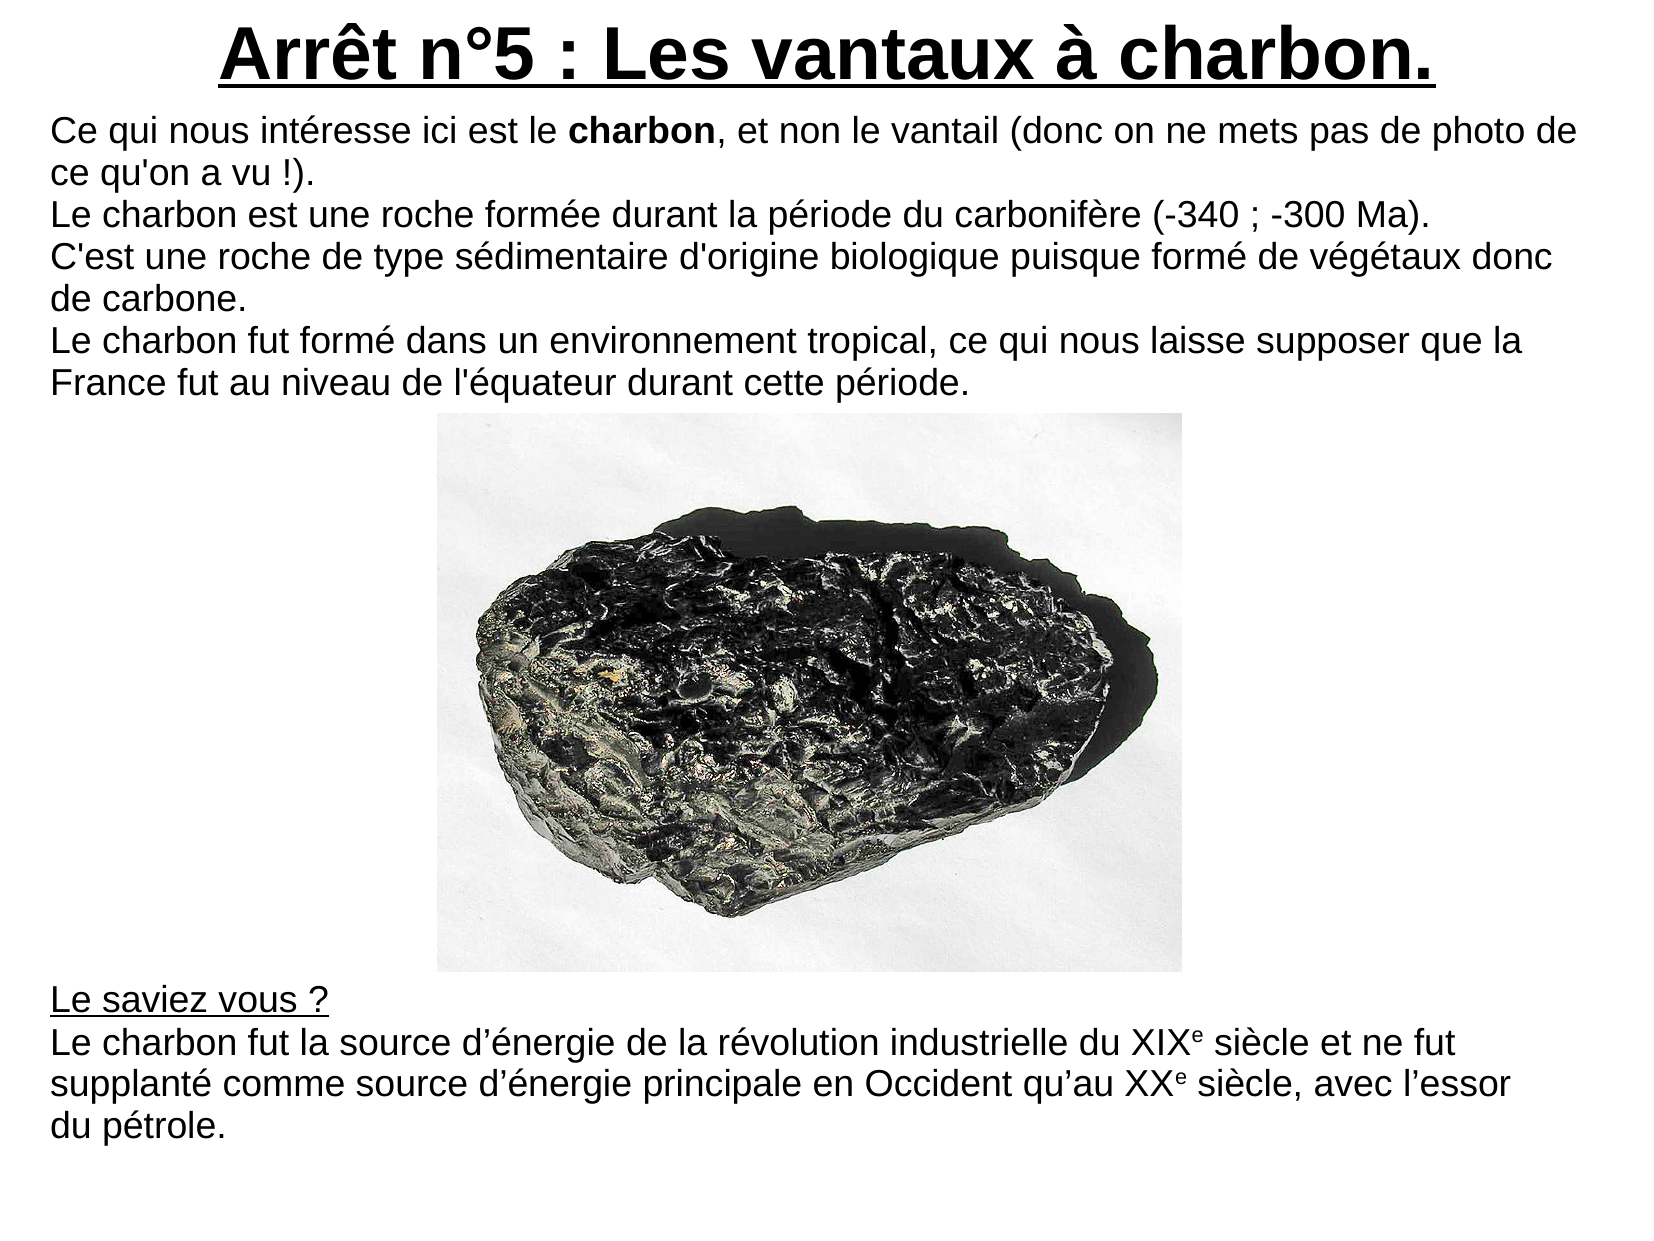

# Arrêt n°5 : Les vantaux à charbon.
Ce qui nous intéresse ici est le charbon, et non le vantail (donc on ne mets pas de photo de ce qu'on a vu !).
Le charbon est une roche formée durant la période du carbonifère (-340 ; -300 Ma).
C'est une roche de type sédimentaire d'origine biologique puisque formé de végétaux donc de carbone.
Le charbon fut formé dans un environnement tropical, ce qui nous laisse supposer que la France fut au niveau de l'équateur durant cette période.
Le saviez vous ?
Le charbon fut la source d’énergie de la révolution industrielle du XIXe siècle et ne fut supplanté comme source d’énergie principale en Occident qu’au XXe siècle, avec l’essor du pétrole.